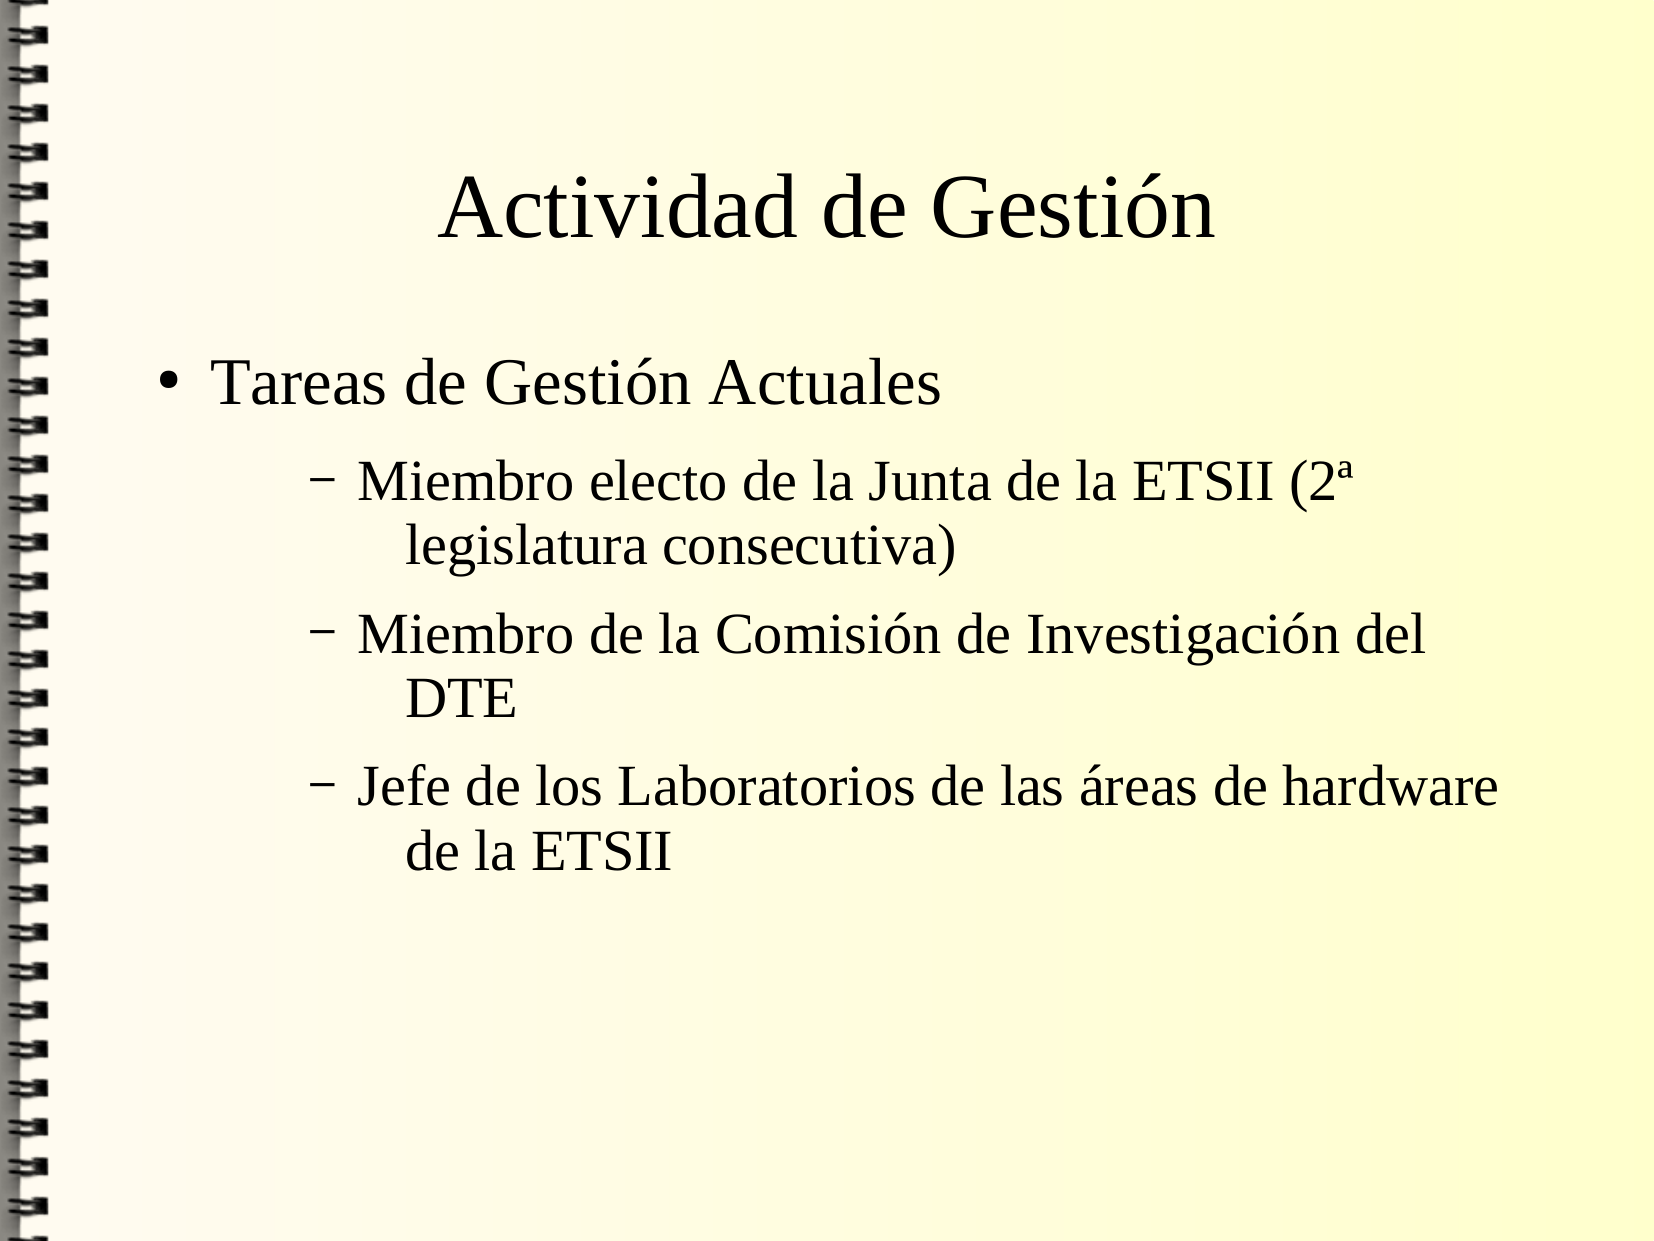

# Actividad de Gestión
Tareas de Gestión Actuales
Miembro electo de la Junta de la ETSII (2ª legislatura consecutiva)
Miembro de la Comisión de Investigación del DTE
Jefe de los Laboratorios de las áreas de hardware de la ETSII